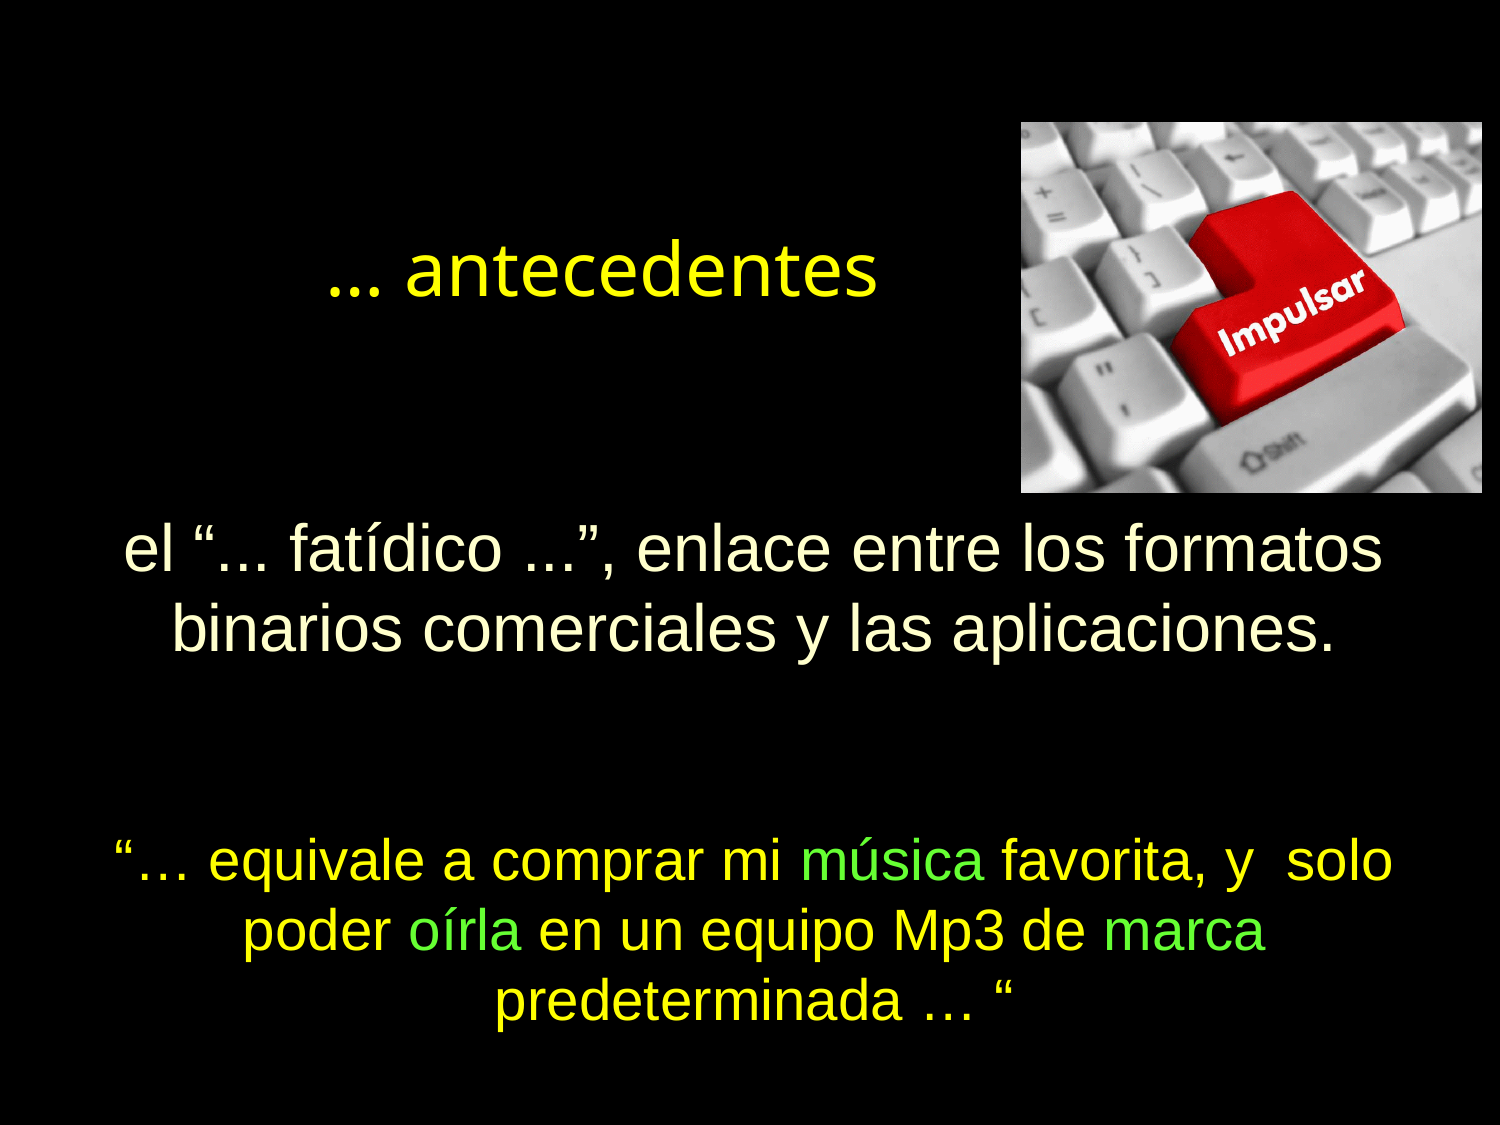

# … antecedentes
el “... fatídico ...”, enlace entre los formatos binarios comerciales y las aplicaciones.
“… equivale a comprar mi música favorita, y solo poder oírla en un equipo Mp3 de marca predeterminada … “